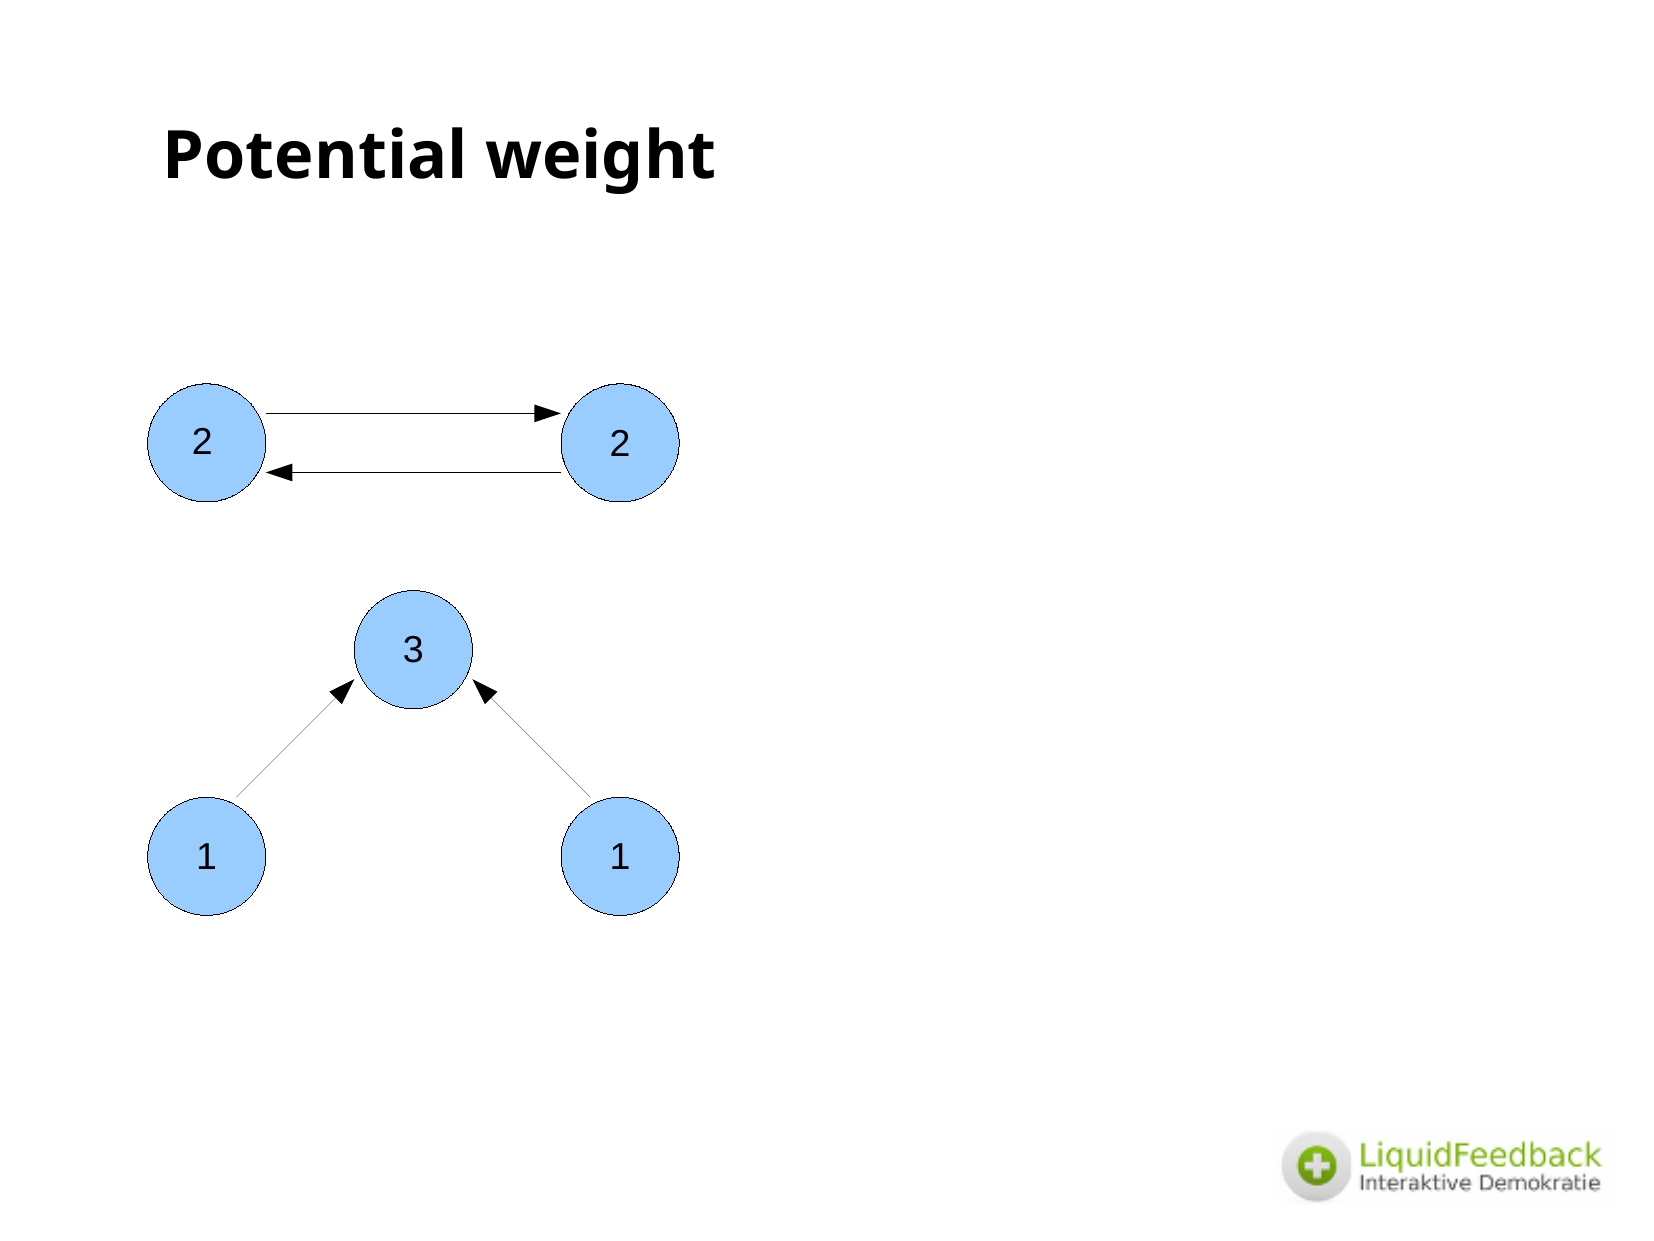

# Potential weight
2
2
3
1
1